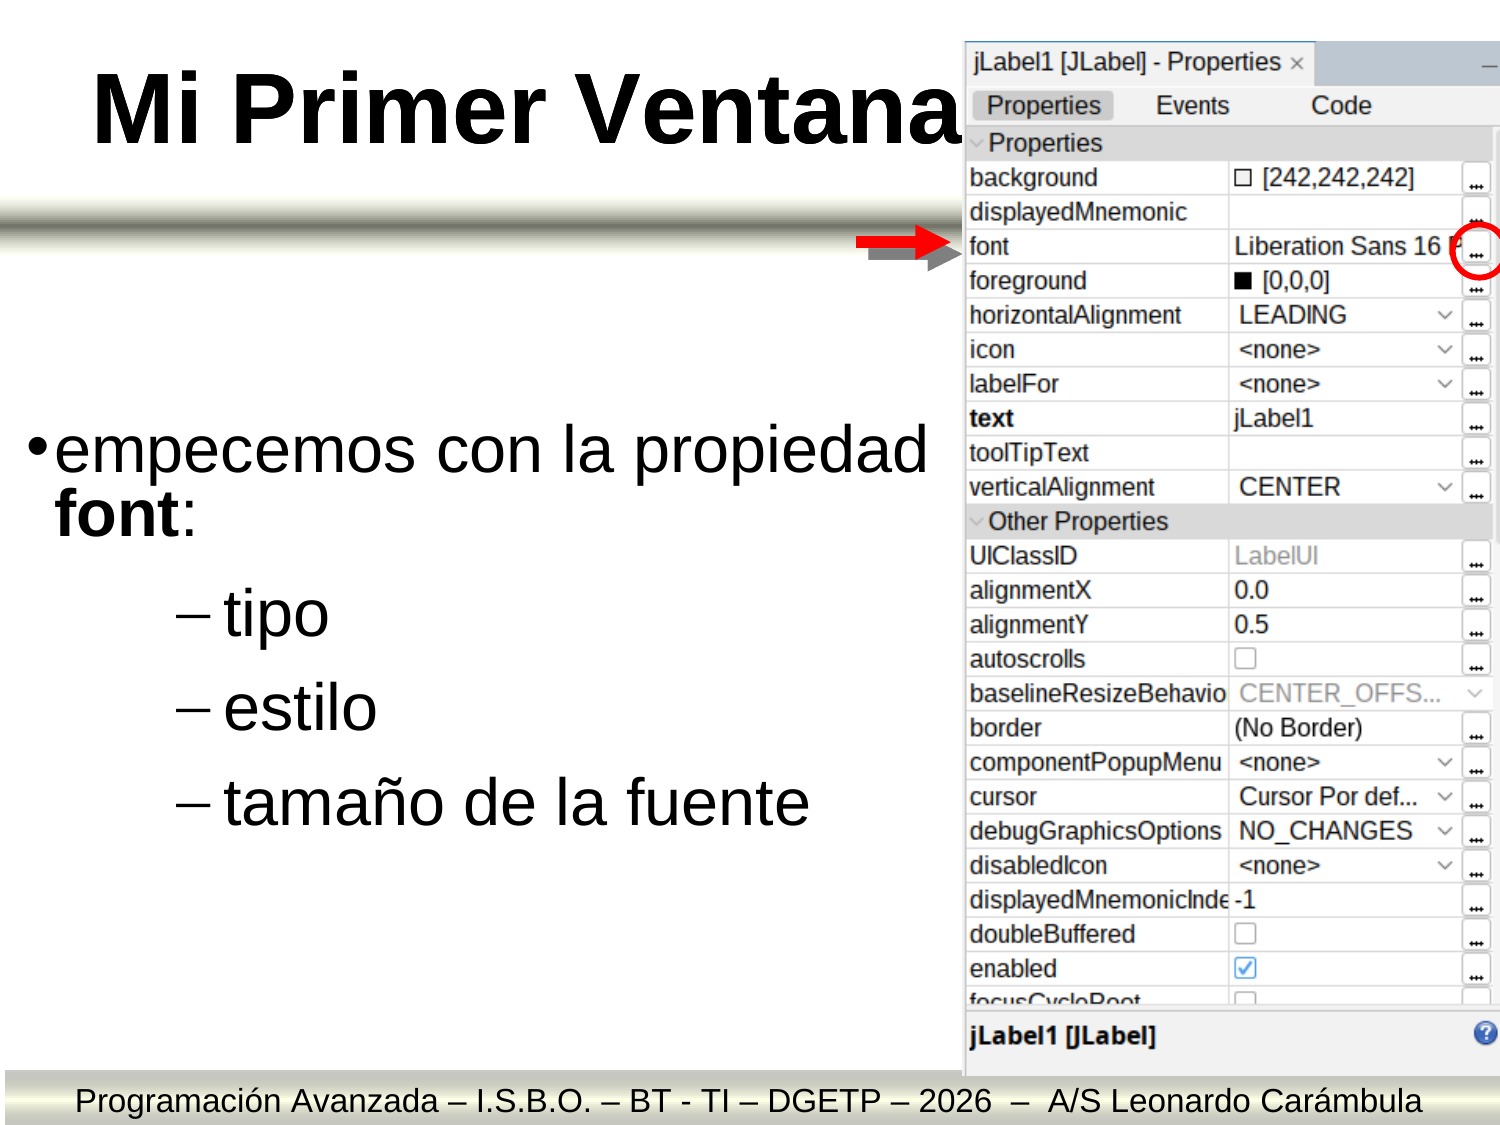

Mi Primer Ventana - JFrame
Mi Primer Ventana - JFrame
# empecemos con la propiedad font:
tipo
estilo
tamaño de la fuente